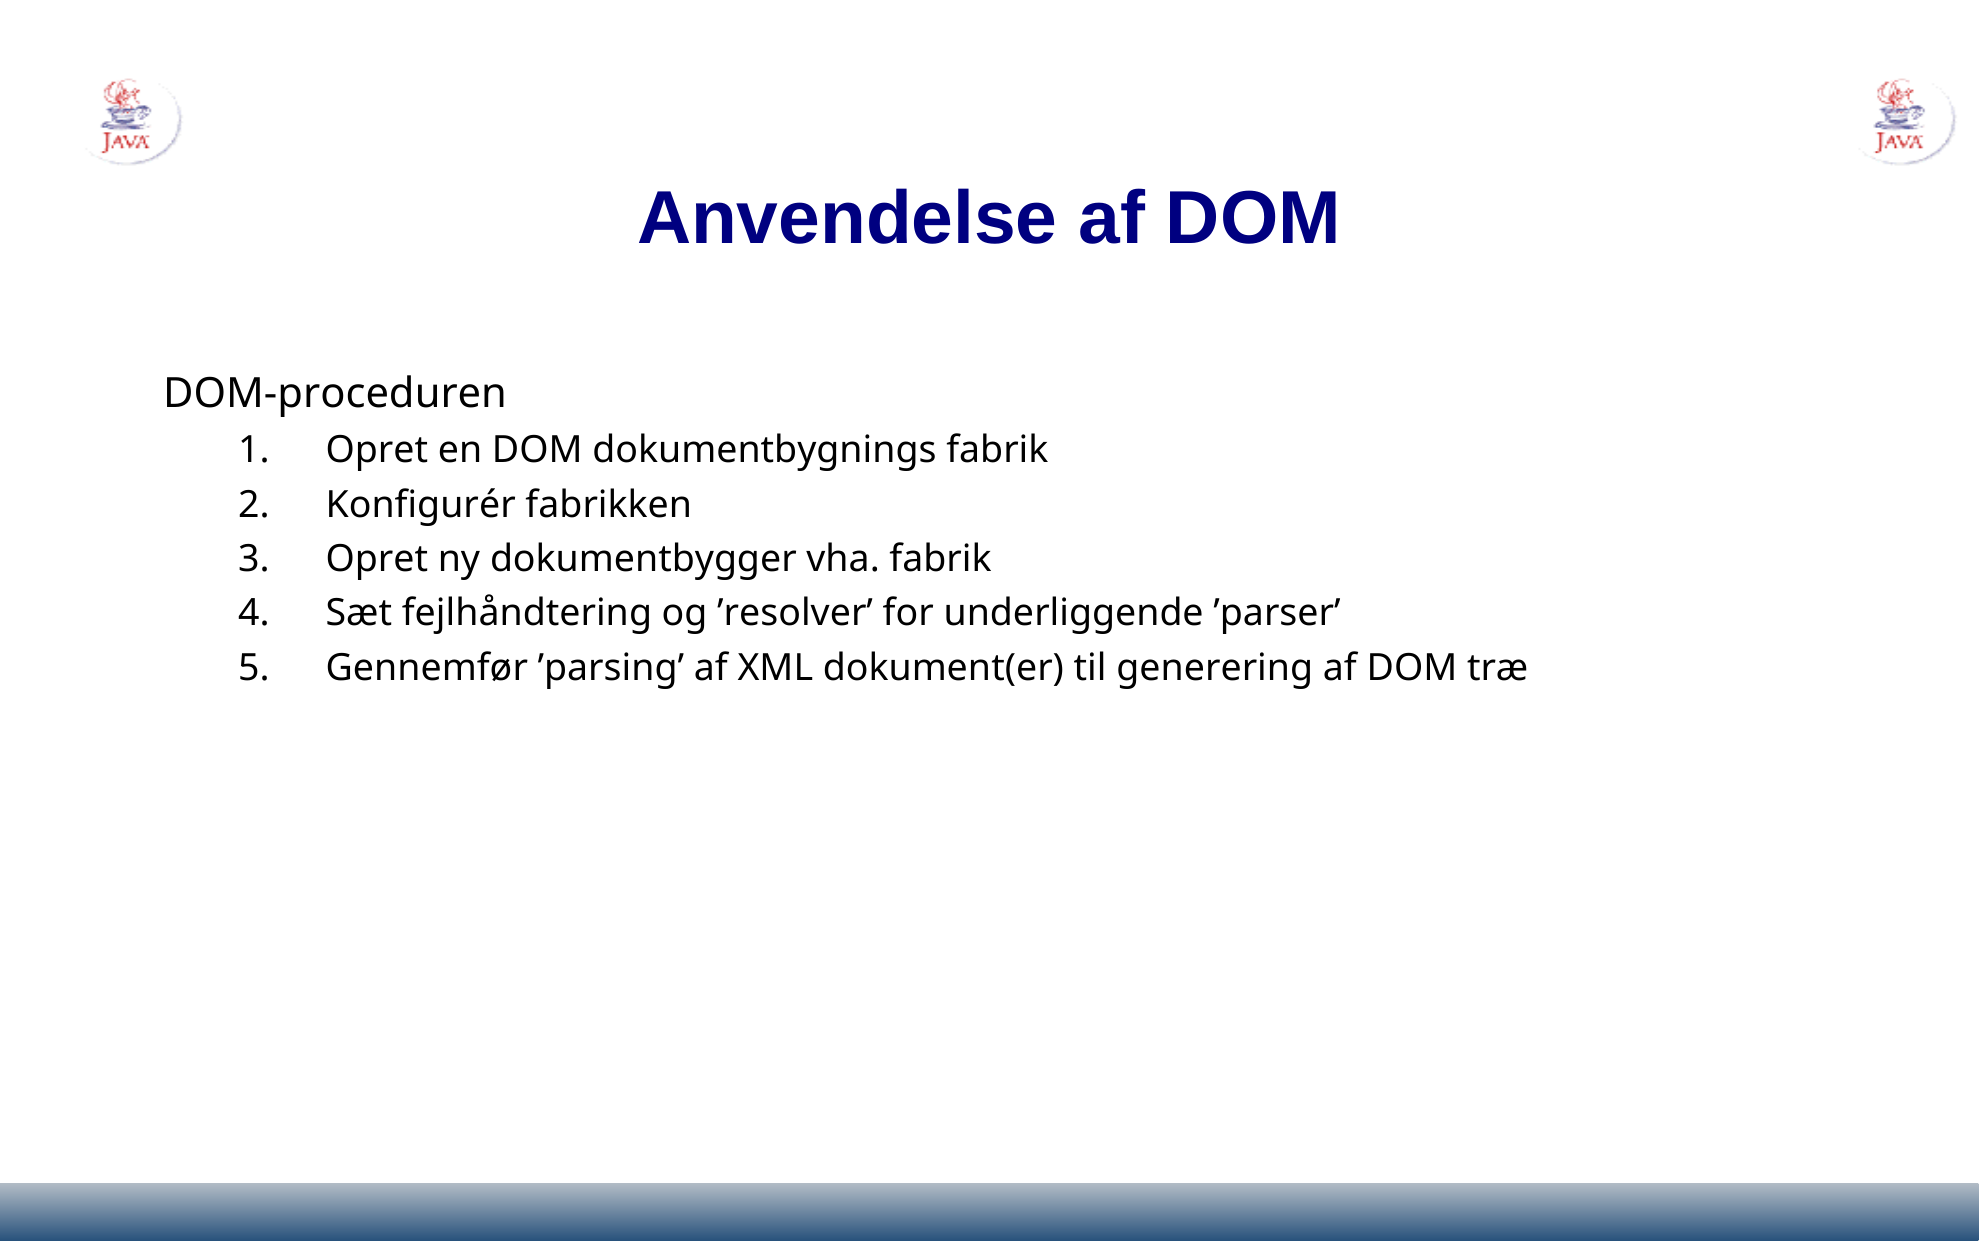

# Anvendelse af DOM
DOM-proceduren
Opret en DOM dokumentbygnings fabrik
Konfigurér fabrikken
Opret ny dokumentbygger vha. fabrik
Sæt fejlhåndtering og ’resolver’ for underliggende ’parser’
Gennemfør ’parsing’ af XML dokument(er) til generering af DOM træ